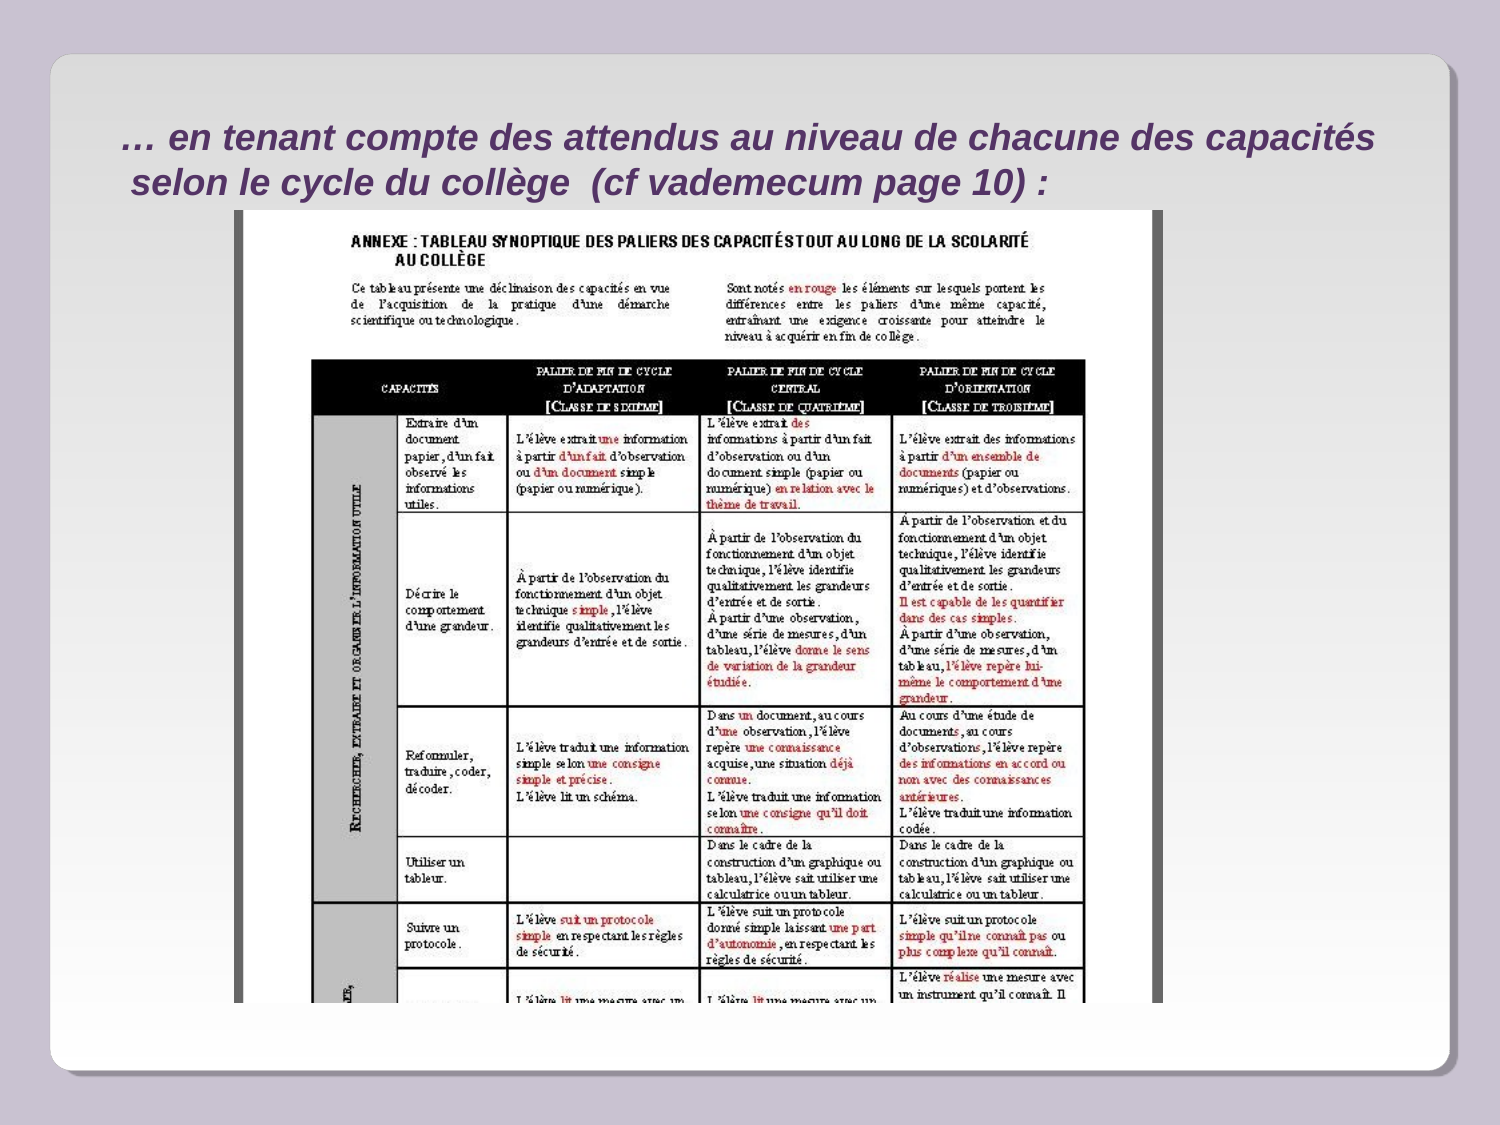

… en tenant compte des attendus au niveau de chacune des capacités selon le cycle du collège (cf vademecum page 10) :